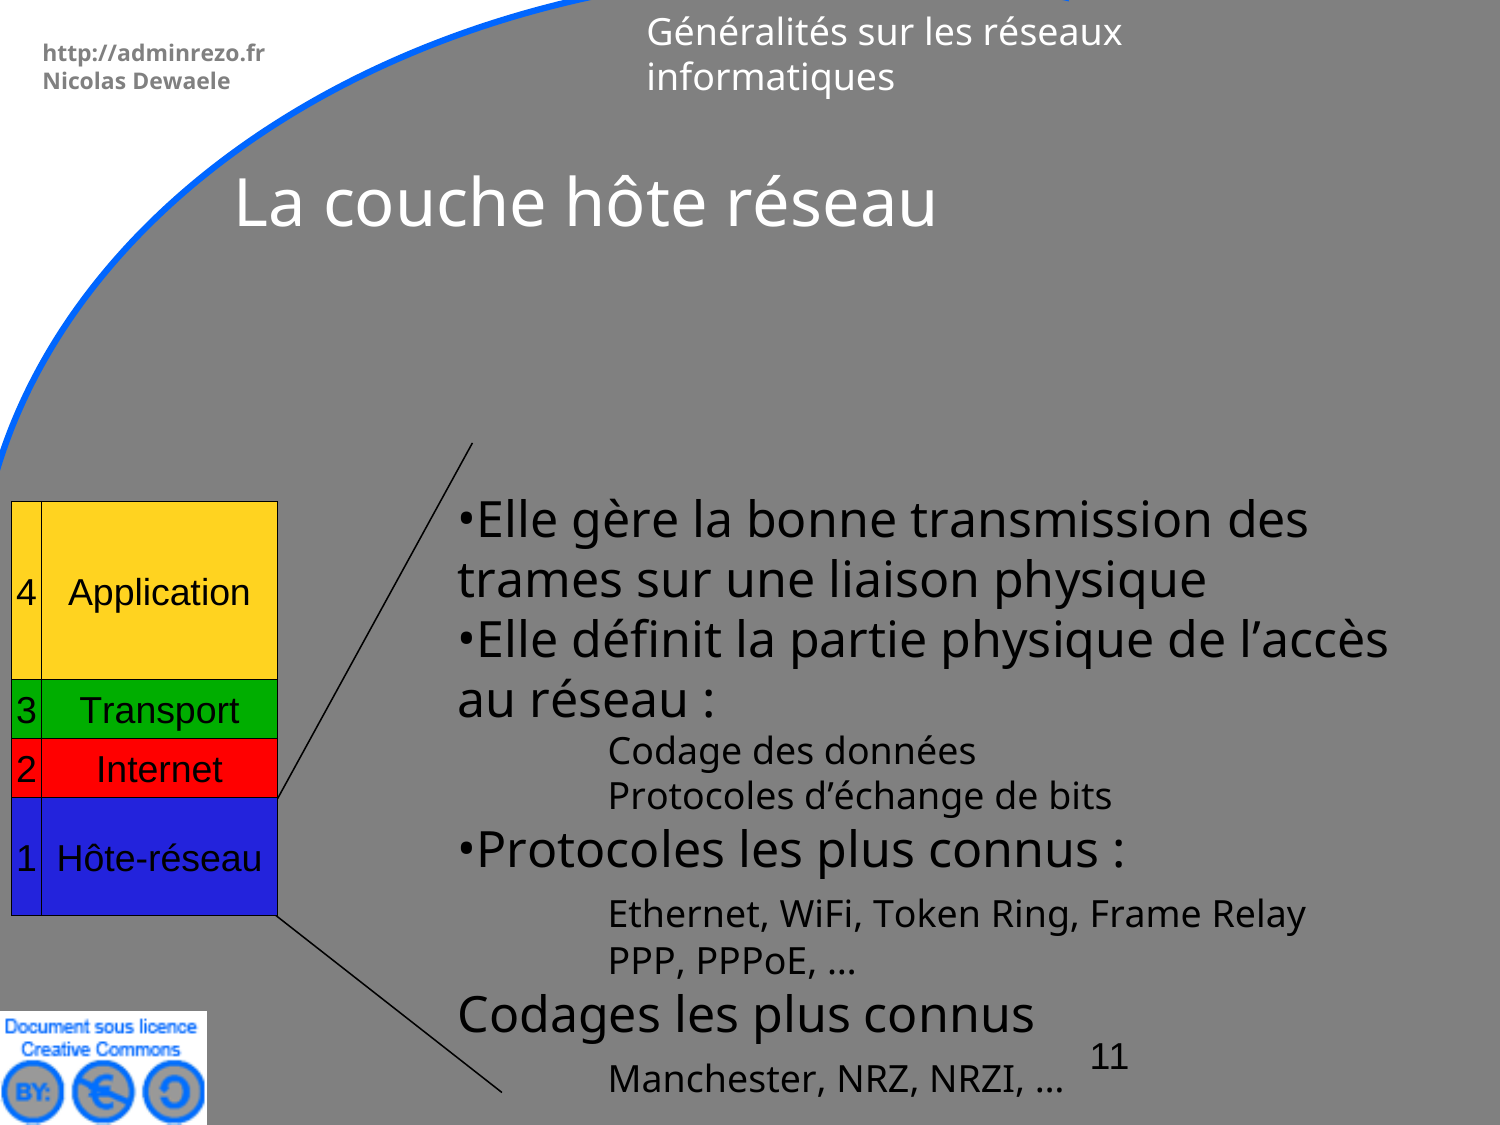

# La couche hôte réseau
Elle gère la bonne transmission des trames sur une liaison physique
Elle définit la partie physique de l’accès au réseau :
	Codage des données
	Protocoles d’échange de bits
Protocoles les plus connus :
	Ethernet, WiFi, Token Ring, Frame Relay
	PPP, PPPoE, …
Codages les plus connus
	Manchester, NRZ, NRZI, …
4
3
2
1
Application
Transport
Internet
Hôte-réseau
11